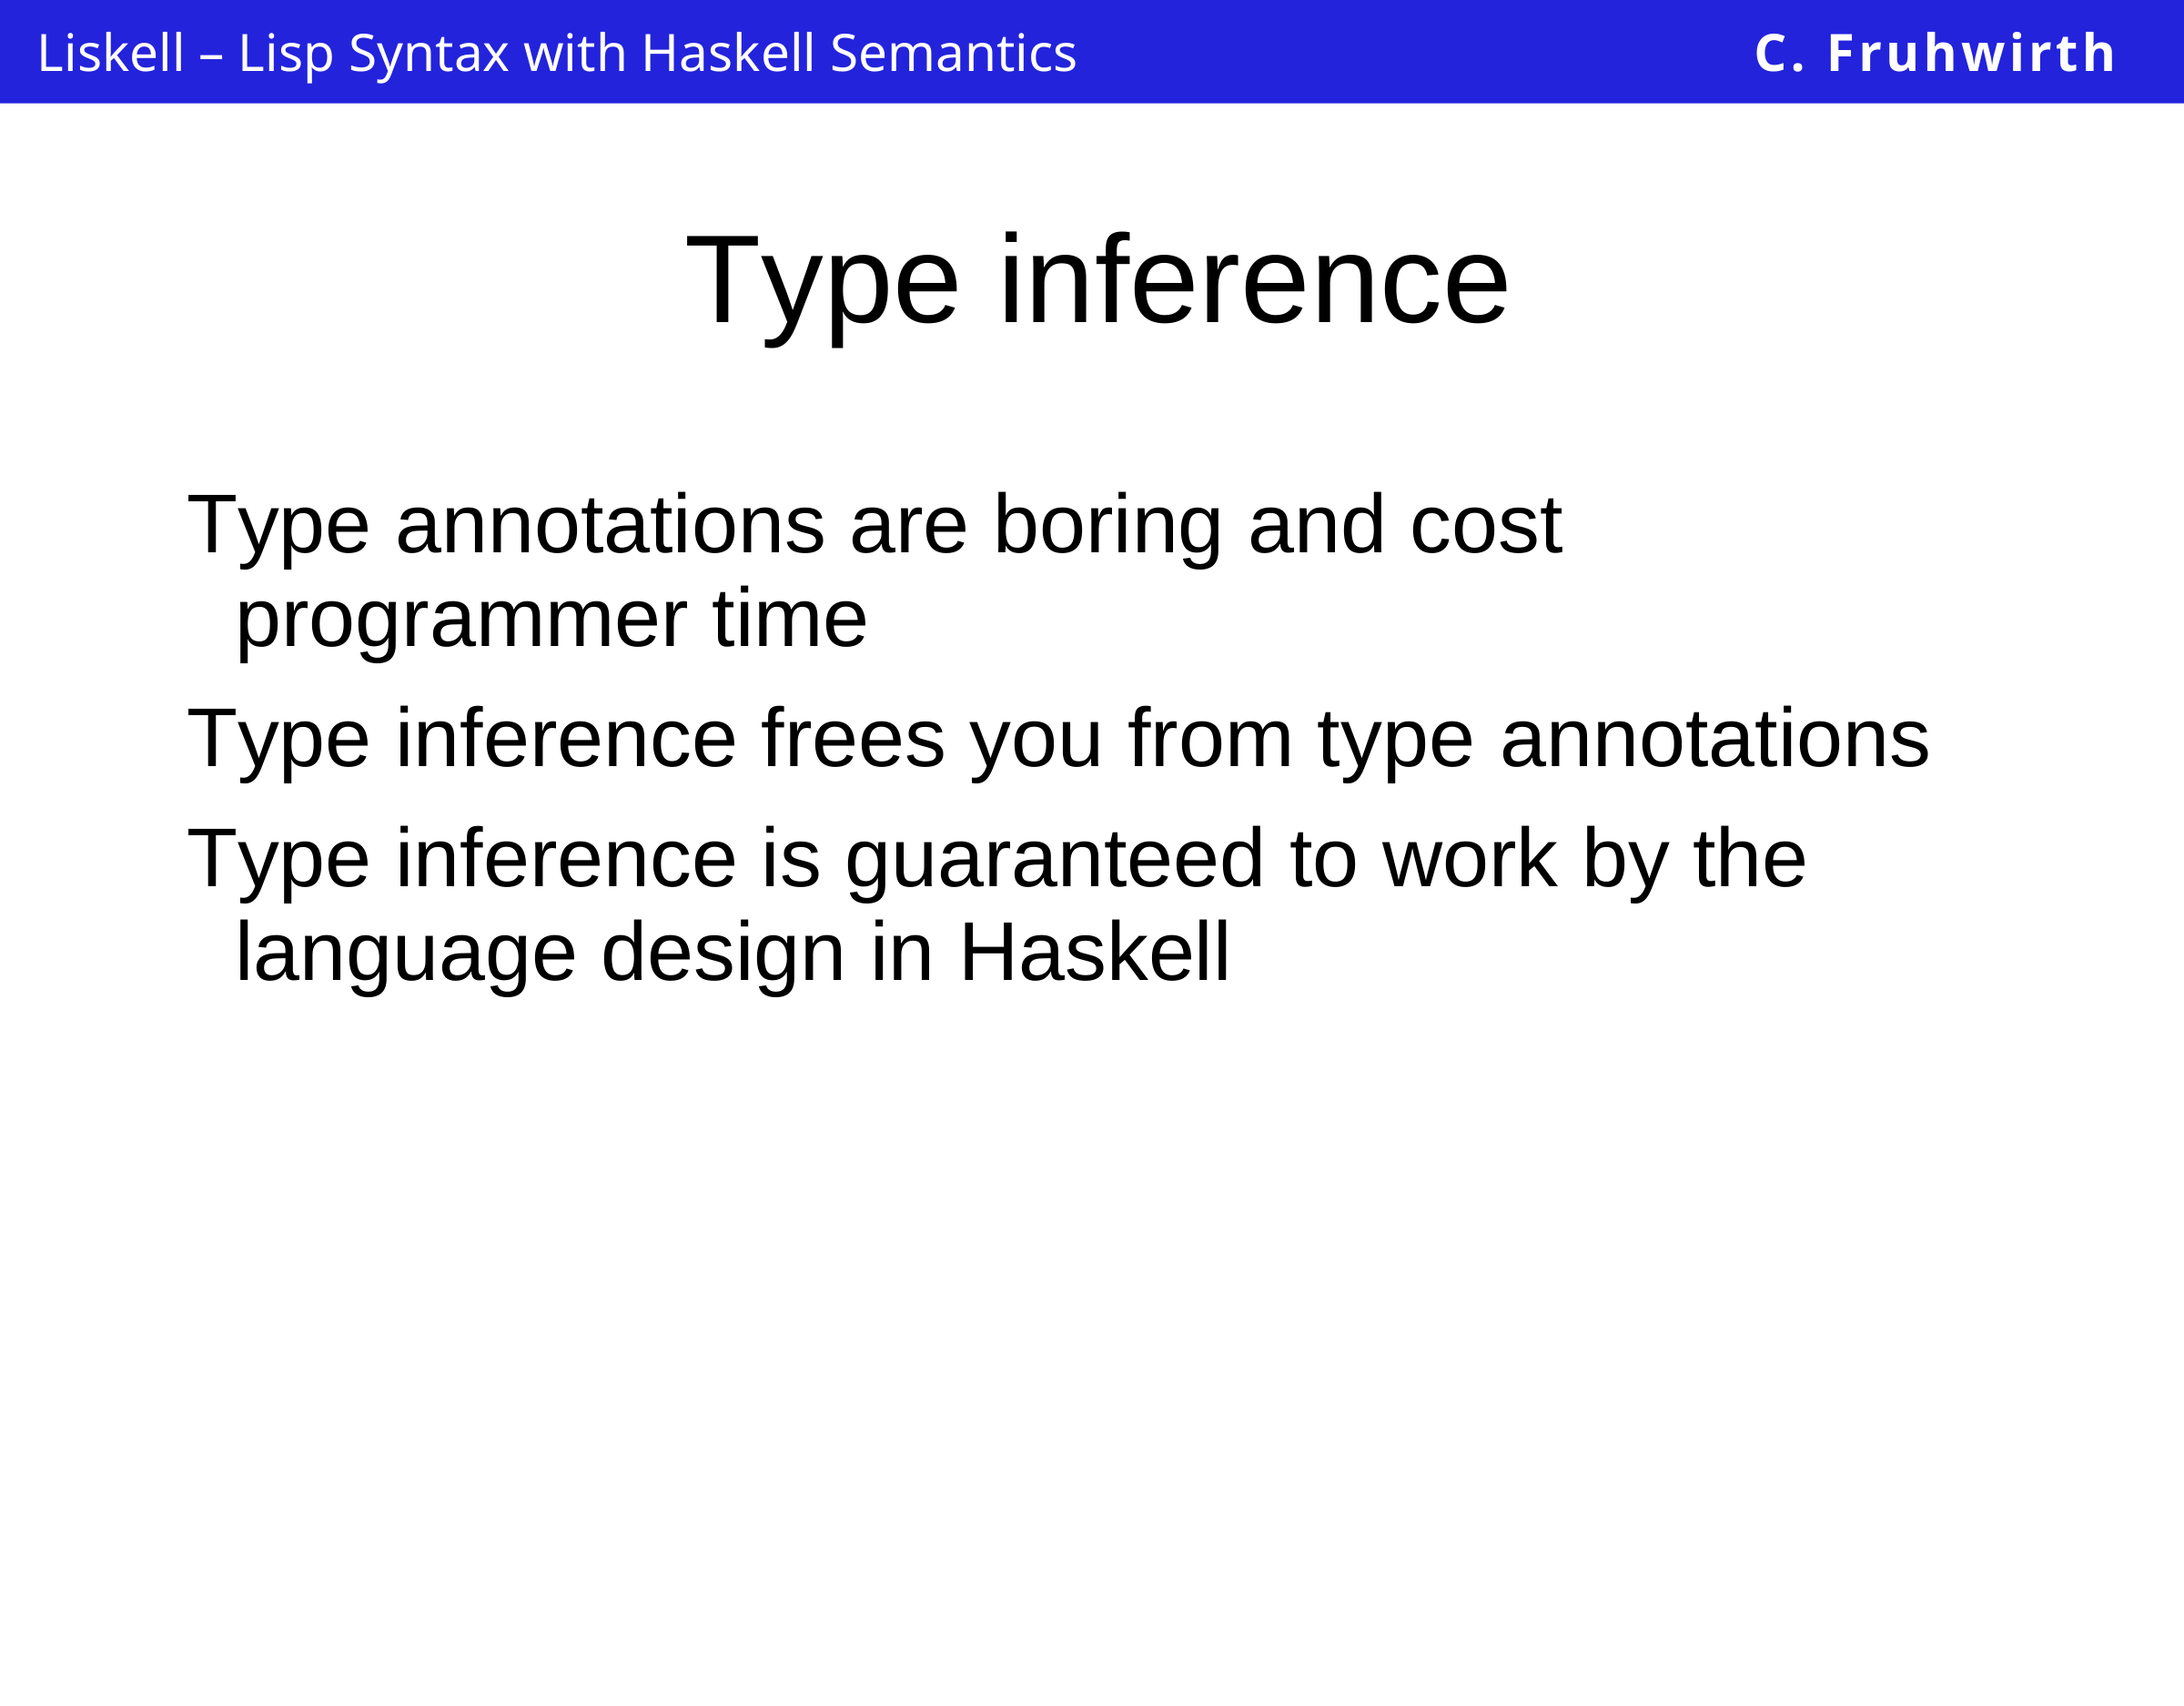

# Type inference
Type annotations are boring and cost programmer time
Type inference frees you from type annotations
Type inference is guaranteed to work by the language design in Haskell